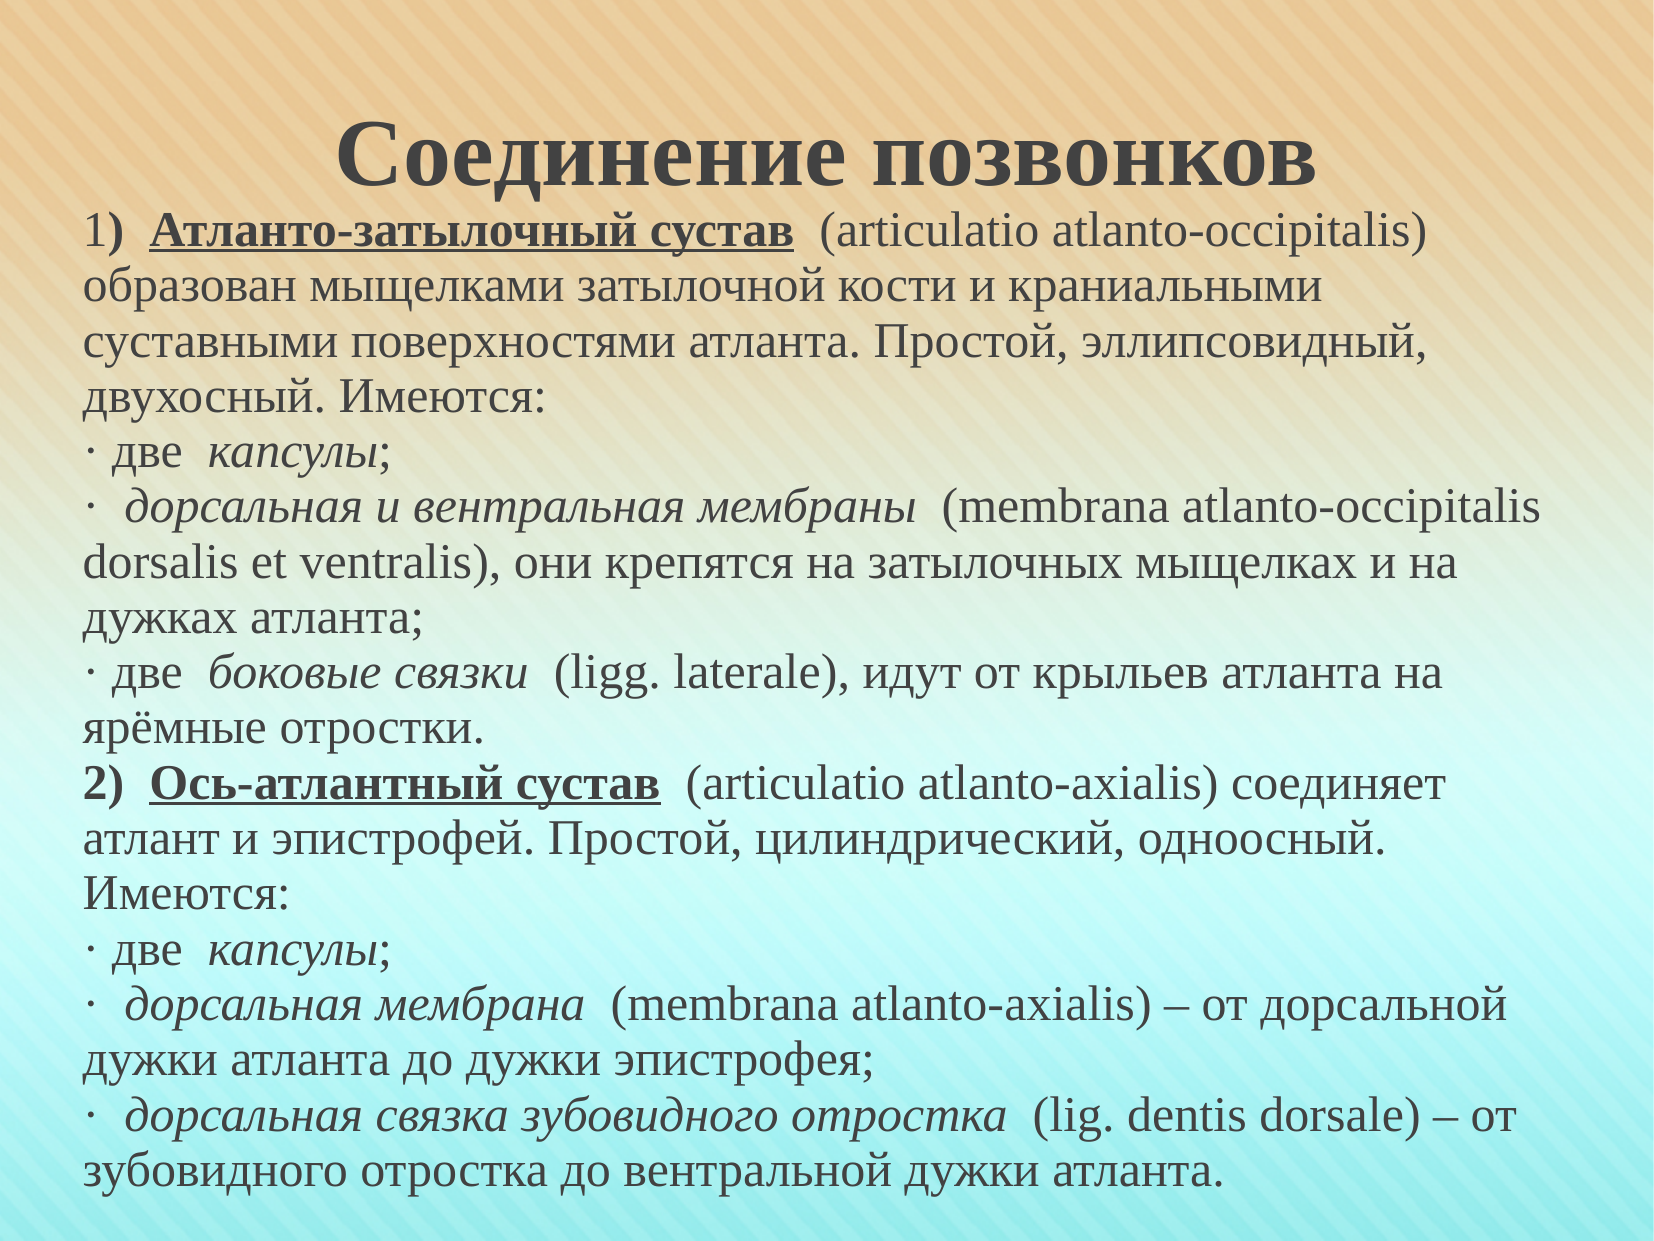

# Соединение позвонков
1)  Атланто-затылочный сустав  (articulatio atlanto-occipitalis) образован мыщелками затылочной кости и краниальными суставными поверхностями атланта. Простой, эллипсовидный, двухосный. Имеются:
· две  капсулы;
·  дорсальная и вентральная мембраны  (membrana atlanto-occipitalis dorsalis et ventralis), они крепятся на затылочных мыщелках и на дужках атланта;
· две  боковые связки  (ligg. laterale), идут от крыльев атланта на ярёмные отростки.
2)  Ось-атлантный сустав  (articulatio atlanto-axialis) соединяет атлант и эпистрофей. Простой, цилиндрический, одноосный. Имеются:
· две  капсулы;
·  дорсальная мембрана  (membrana atlanto-axialis) – от дорсальной дужки атланта до дужки эпистрофея;
·  дорсальная связка зубовидного отростка  (lig. dentis dorsale) – от зубовидного отростка до вентральной дужки атланта.